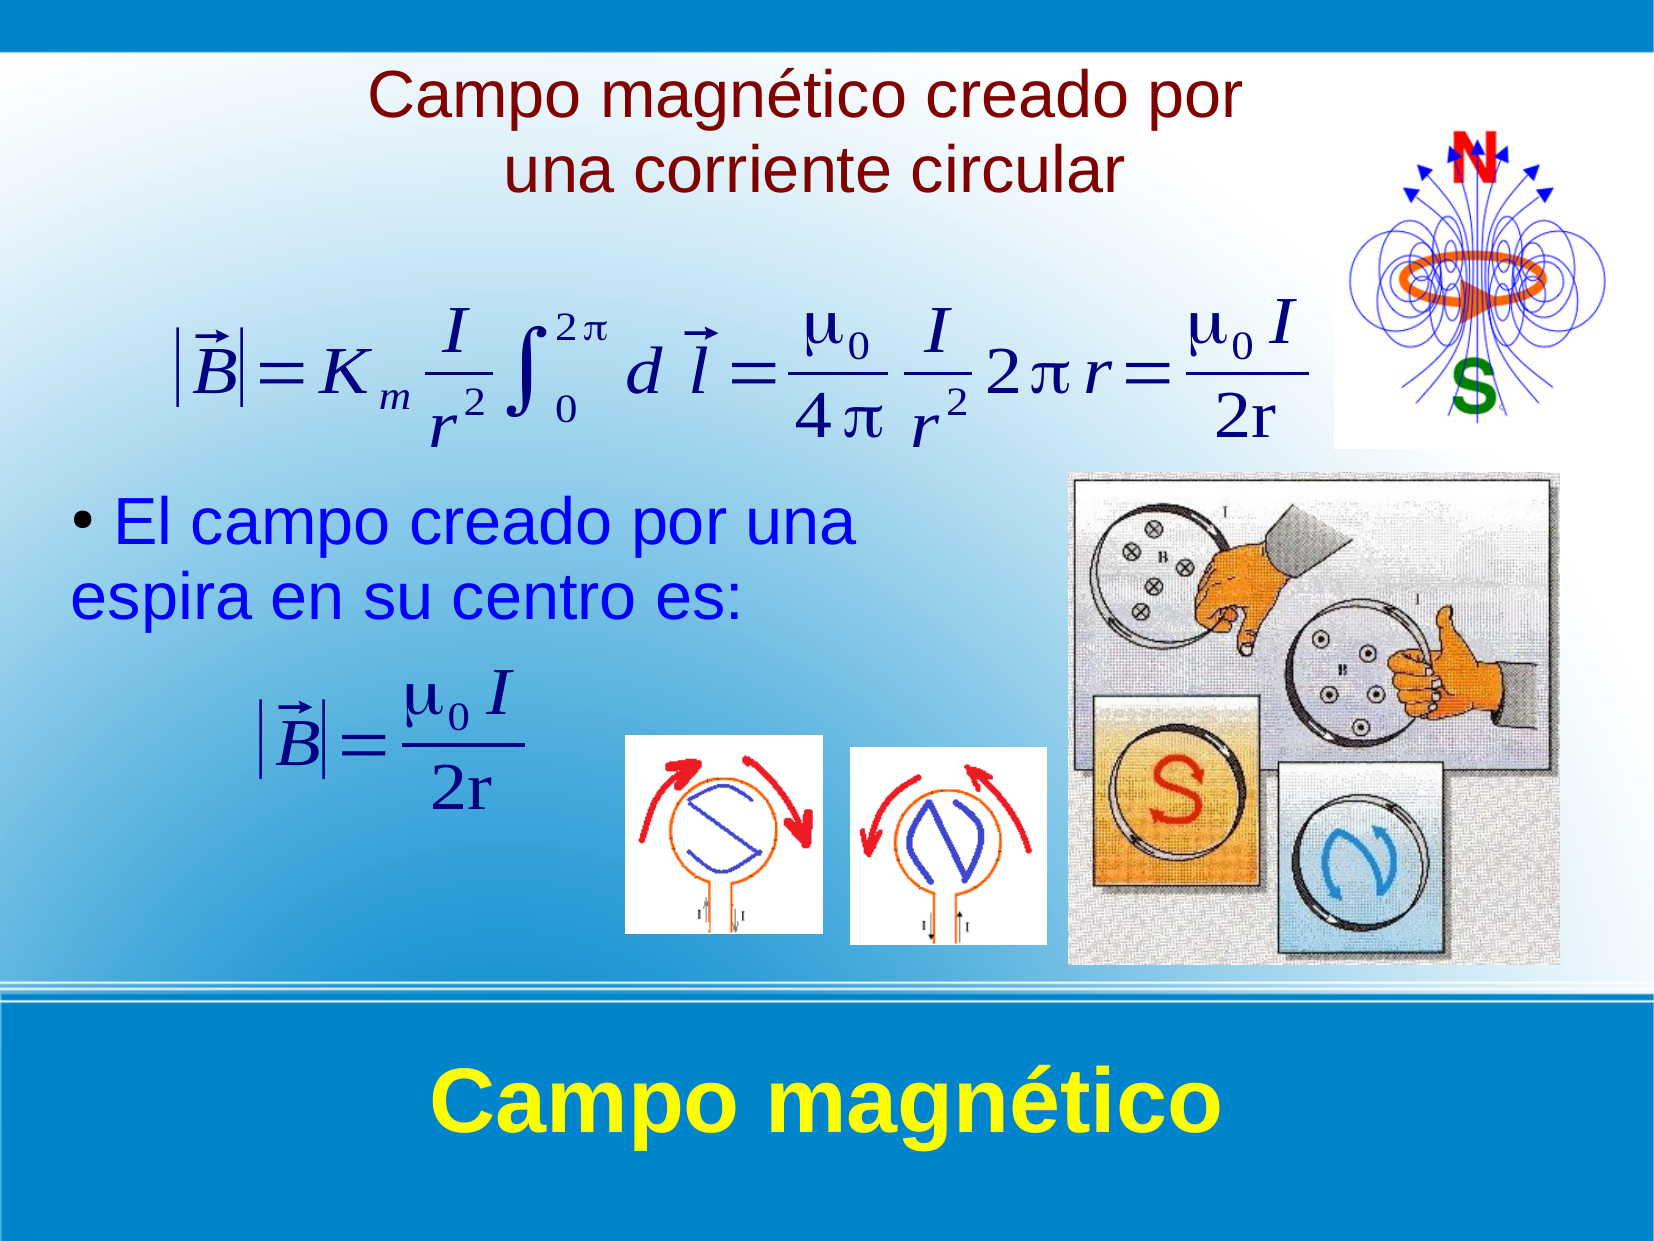

Campo magnético creado por
una corriente circular
 El campo creado por una espira en su centro es:
# Campo magnético